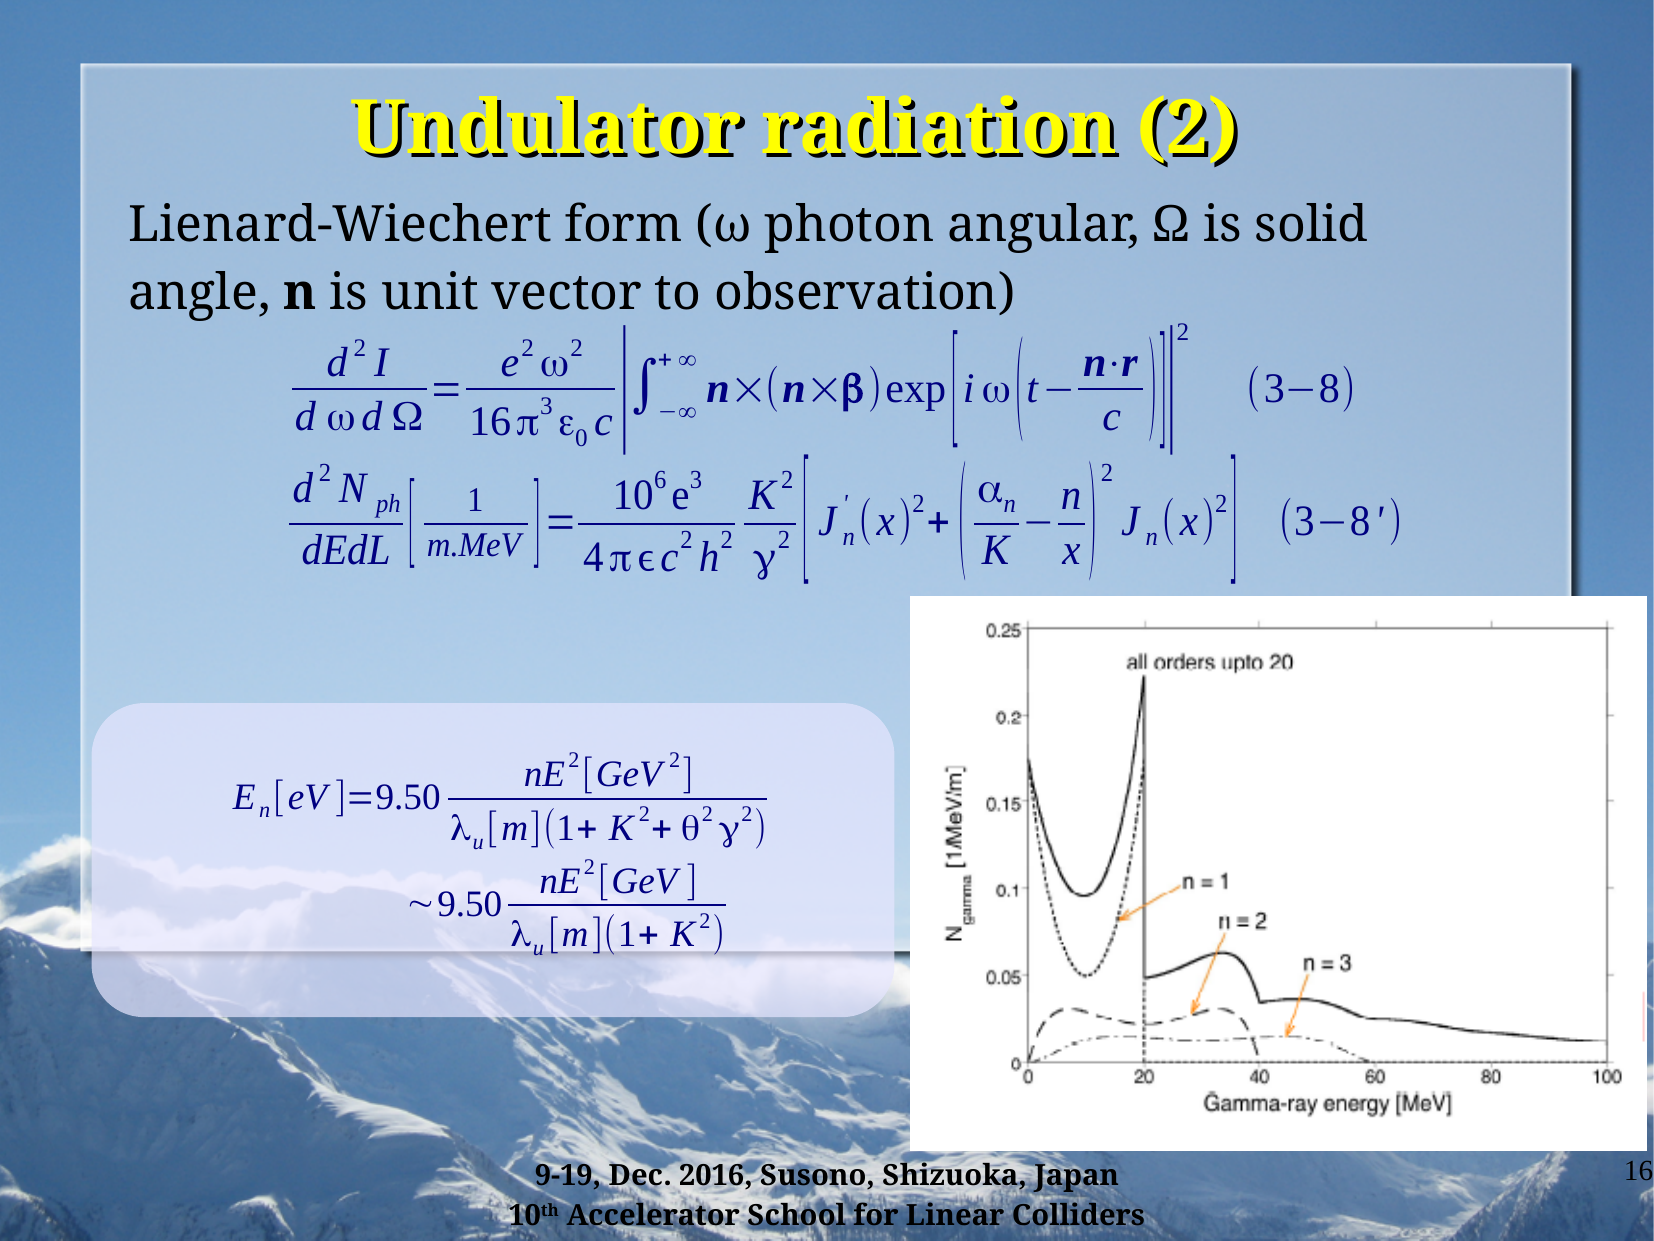

# Undulator radiation (2)
Lienard-Wiechert form (ω photon angular, Ω is solid angle, n is unit vector to observation)
16